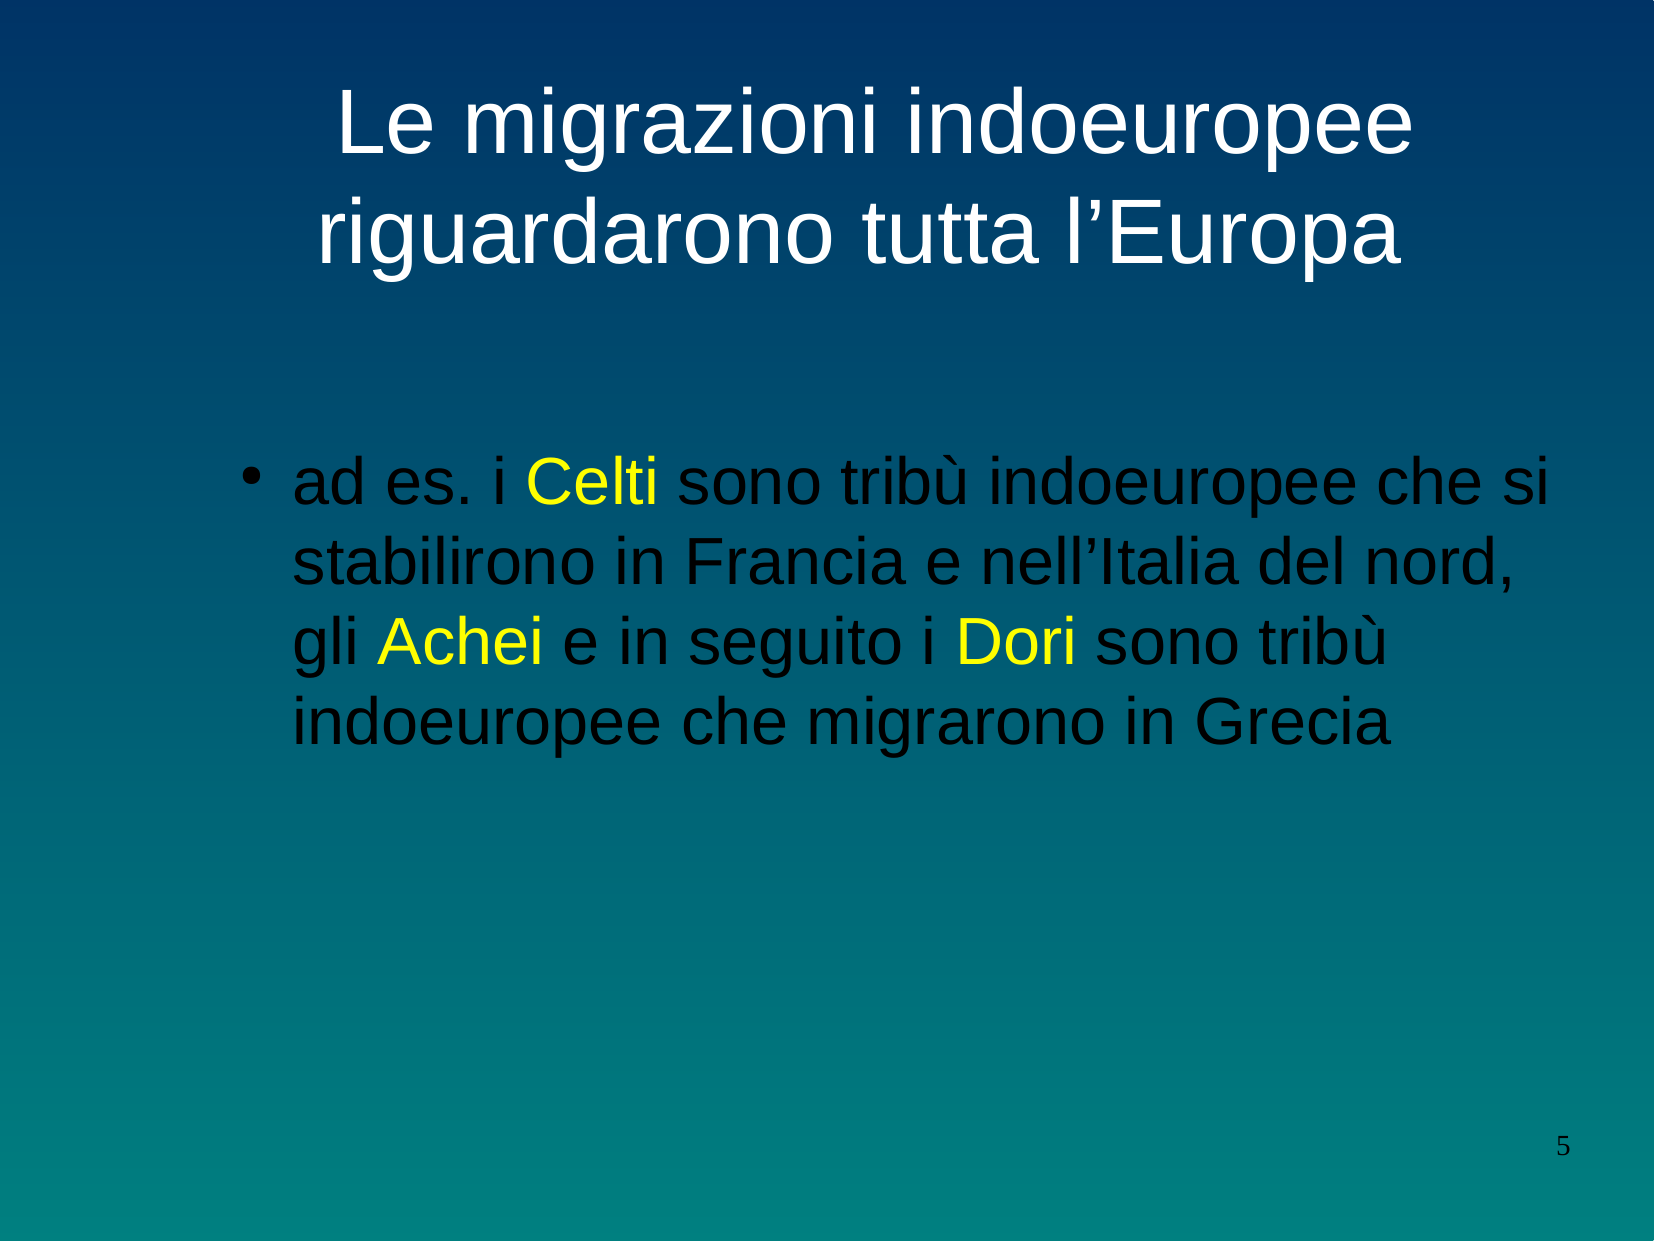

# Le migrazioni indoeuropee riguardarono tutta l’Europa
ad es. i Celti sono tribù indoeuropee che si stabilirono in Francia e nell’Italia del nord, gli Achei e in seguito i Dori sono tribù indoeuropee che migrarono in Grecia
5